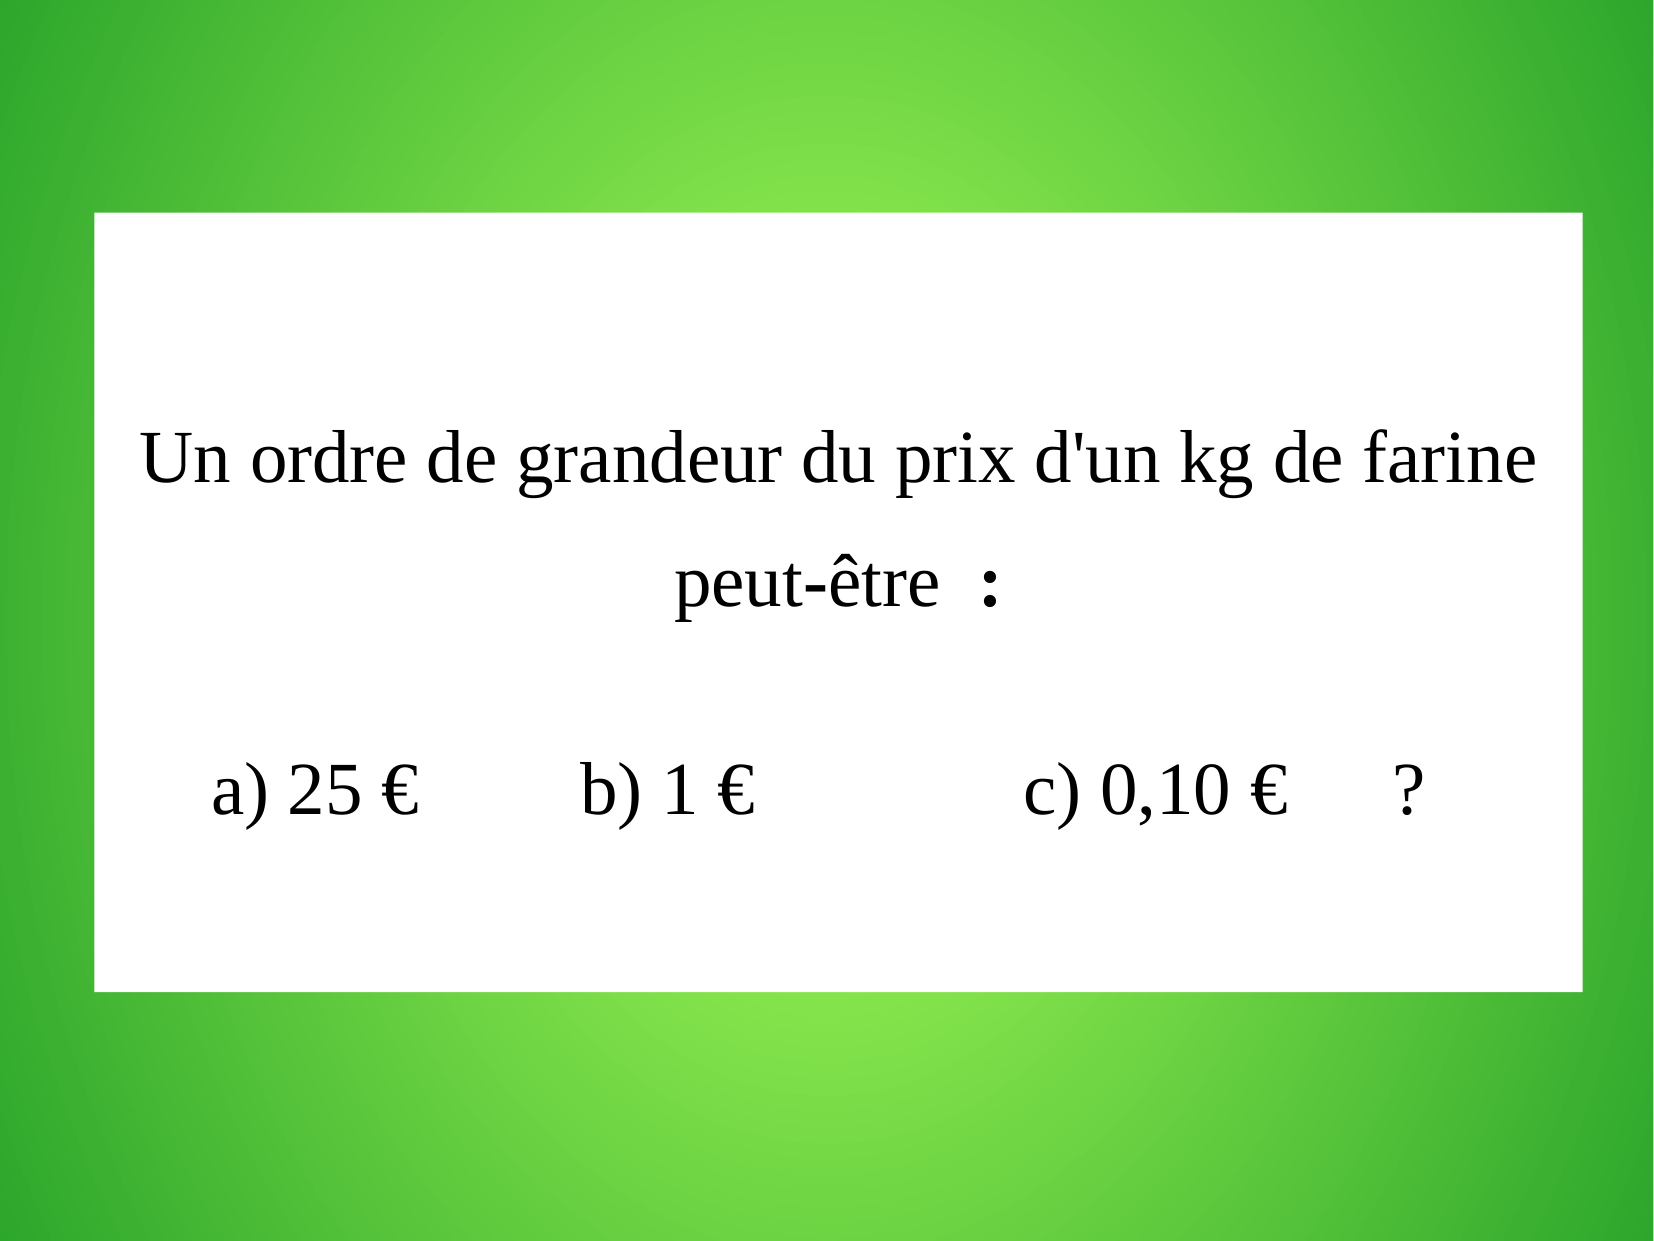

Un ordre de grandeur du prix d'un kg de farine peut-être  :
a) 25 €			b) 1 €				c) 0,10 €		?